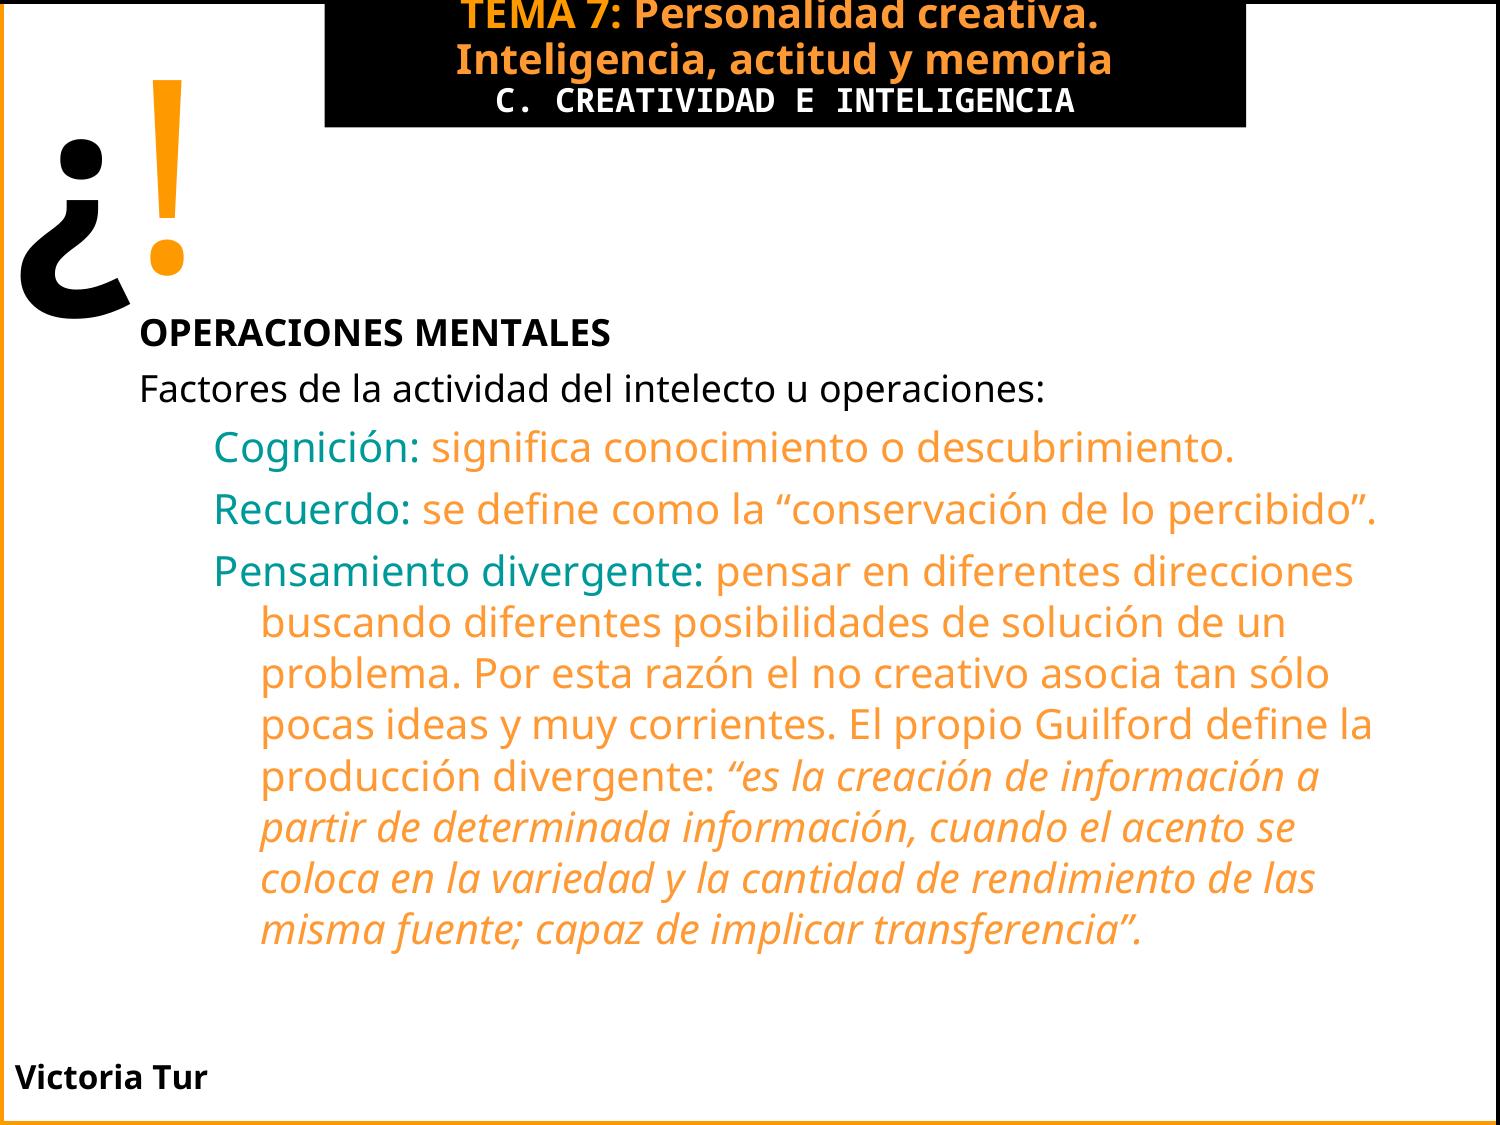

#
OPERACIONES MENTALES
Factores de la actividad del intelecto u operaciones:
Cognición: significa conocimiento o descubrimiento.
Recuerdo: se define como la “conservación de lo percibido”.
Pensamiento divergente: pensar en diferentes direcciones buscando diferentes posibilidades de solución de un problema. Por esta razón el no creativo asocia tan sólo pocas ideas y muy corrientes. El propio Guilford define la producción divergente: “es la creación de información a partir de determinada información, cuando el acento se coloca en la variedad y la cantidad de rendimiento de las misma fuente; capaz de implicar transferencia”.